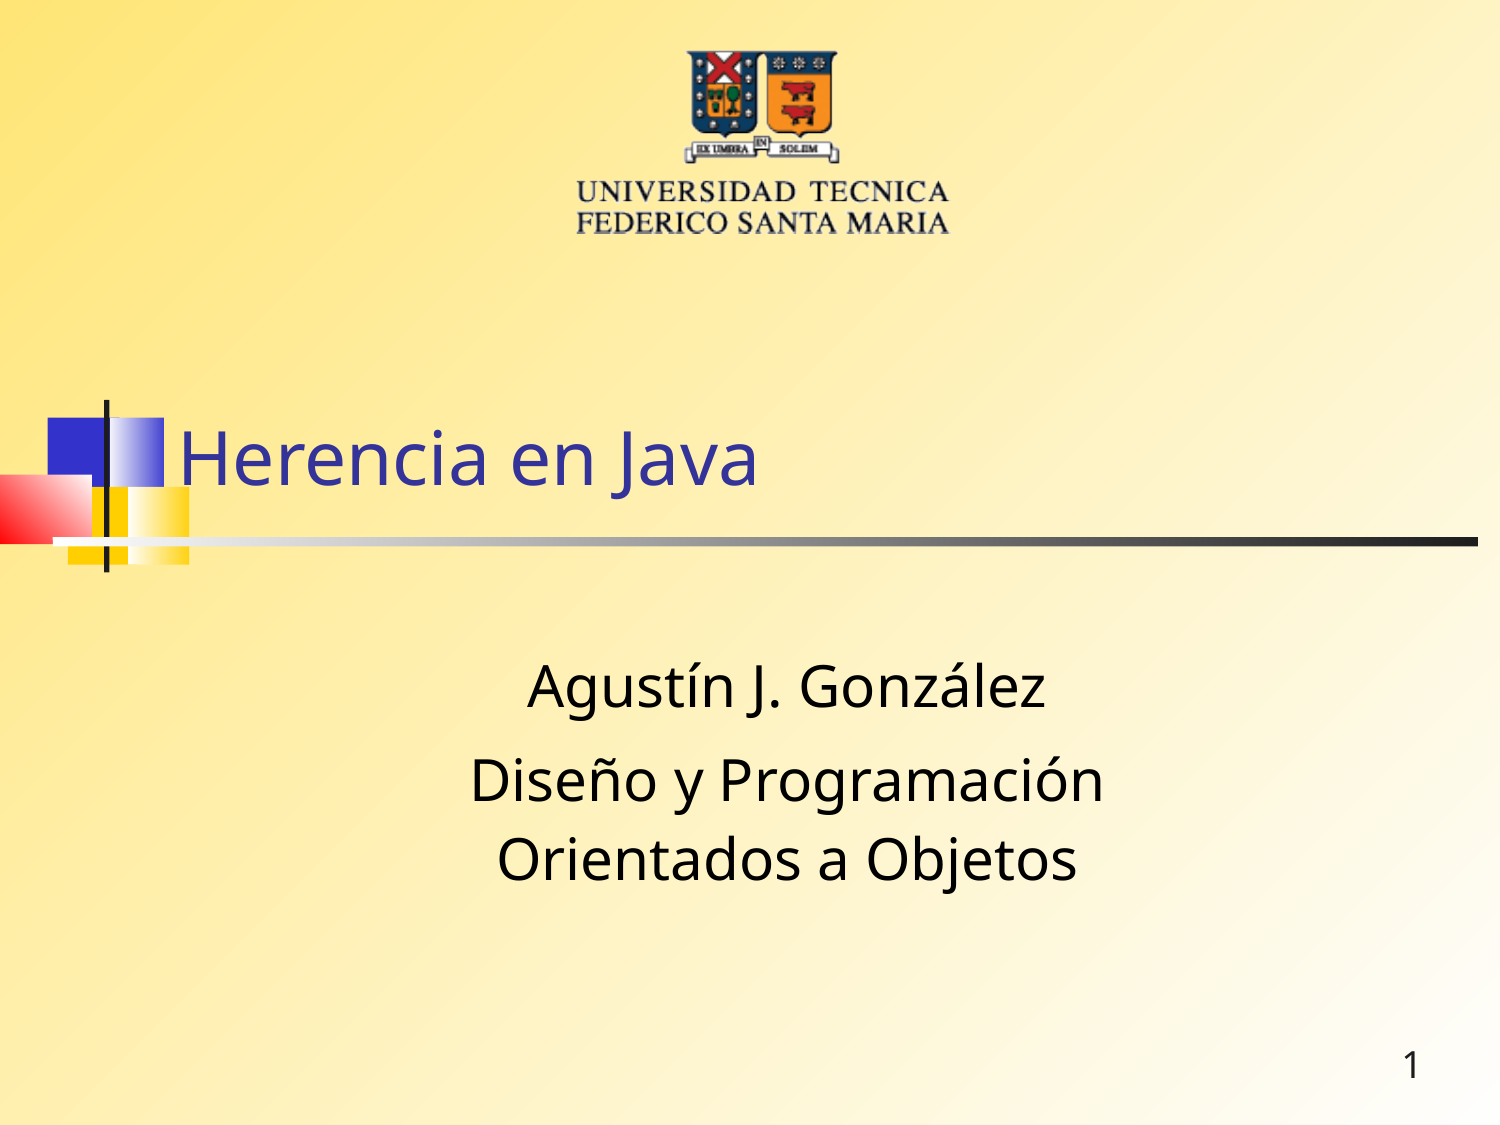

# Herencia en Java
Agustín J. González
Diseño y Programación Orientados a Objetos